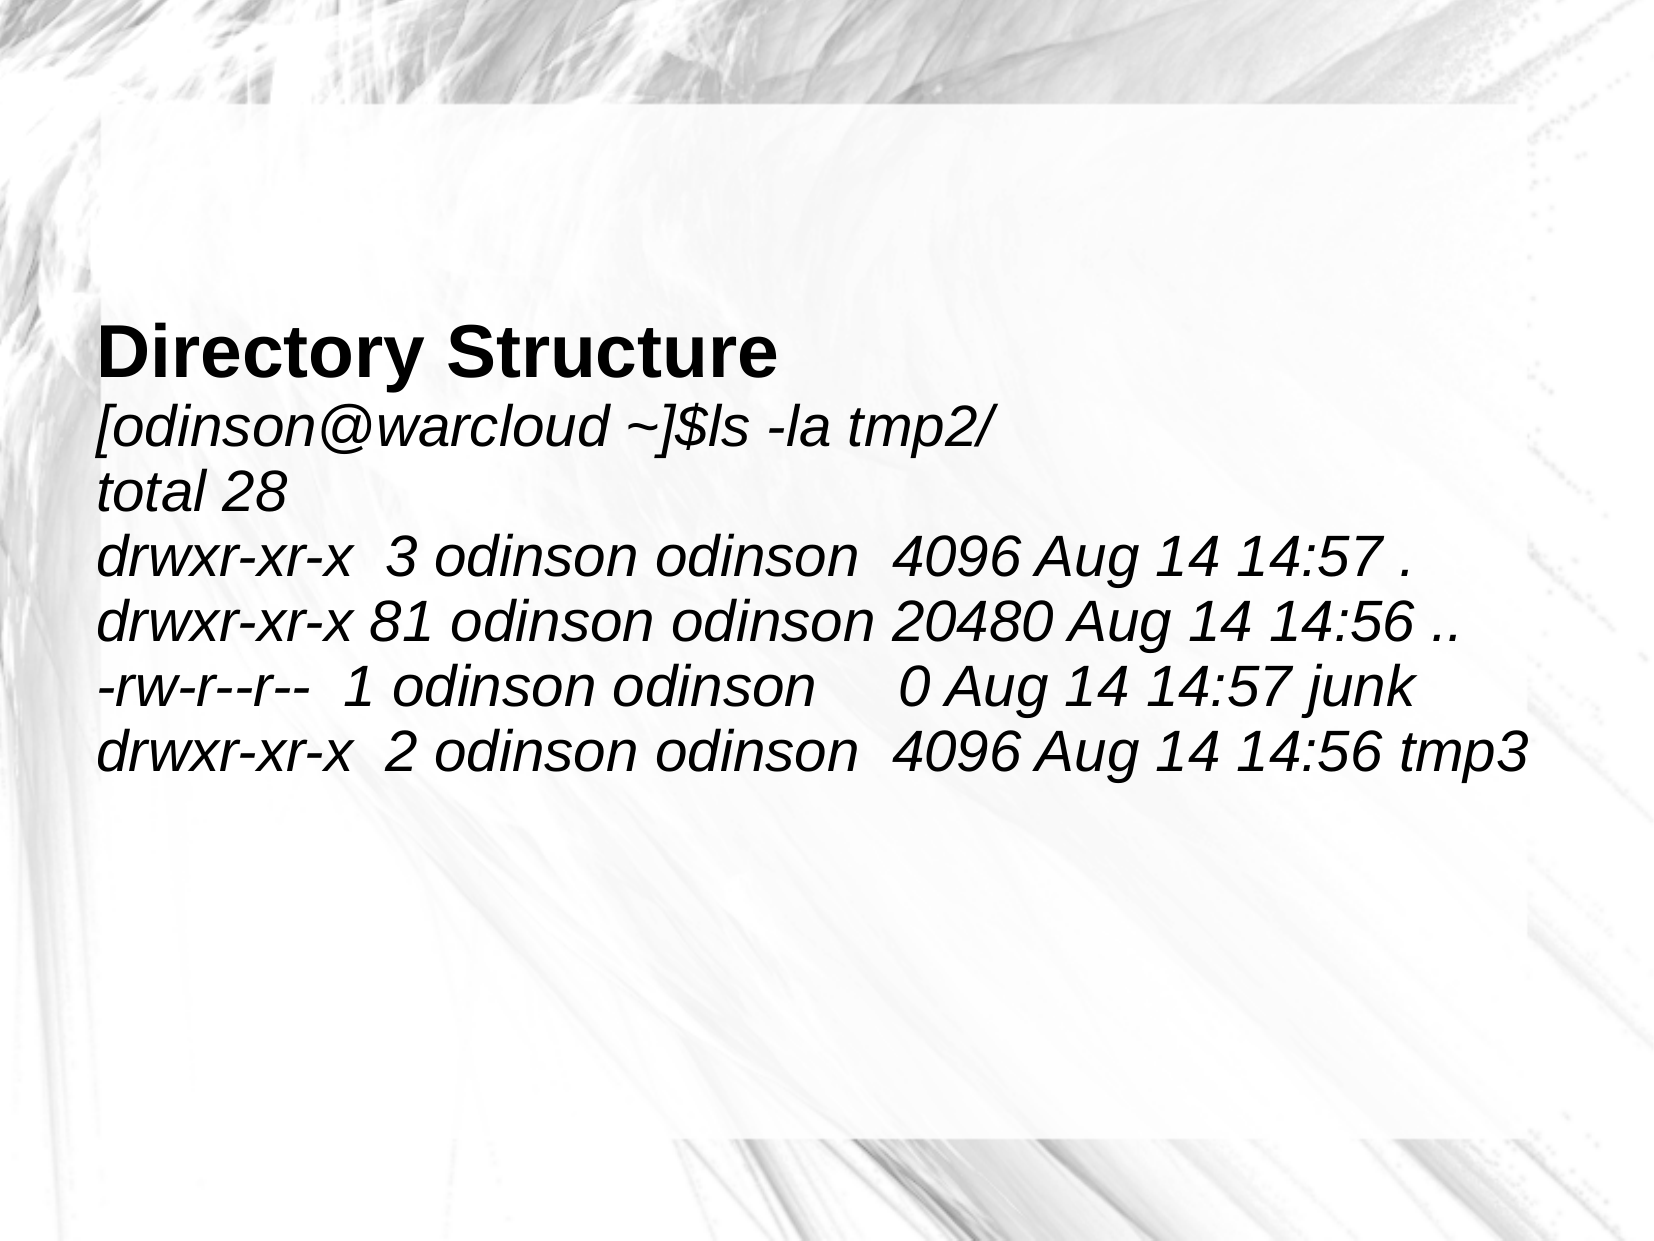

Directory Structure
[odinson@warcloud ~]$ls -la tmp2/
total 28
drwxr-xr-x 3 odinson odinson 4096 Aug 14 14:57 .
drwxr-xr-x 81 odinson odinson 20480 Aug 14 14:56 ..
-rw-r--r-- 1 odinson odinson 0 Aug 14 14:57 junk
drwxr-xr-x 2 odinson odinson 4096 Aug 14 14:56 tmp3